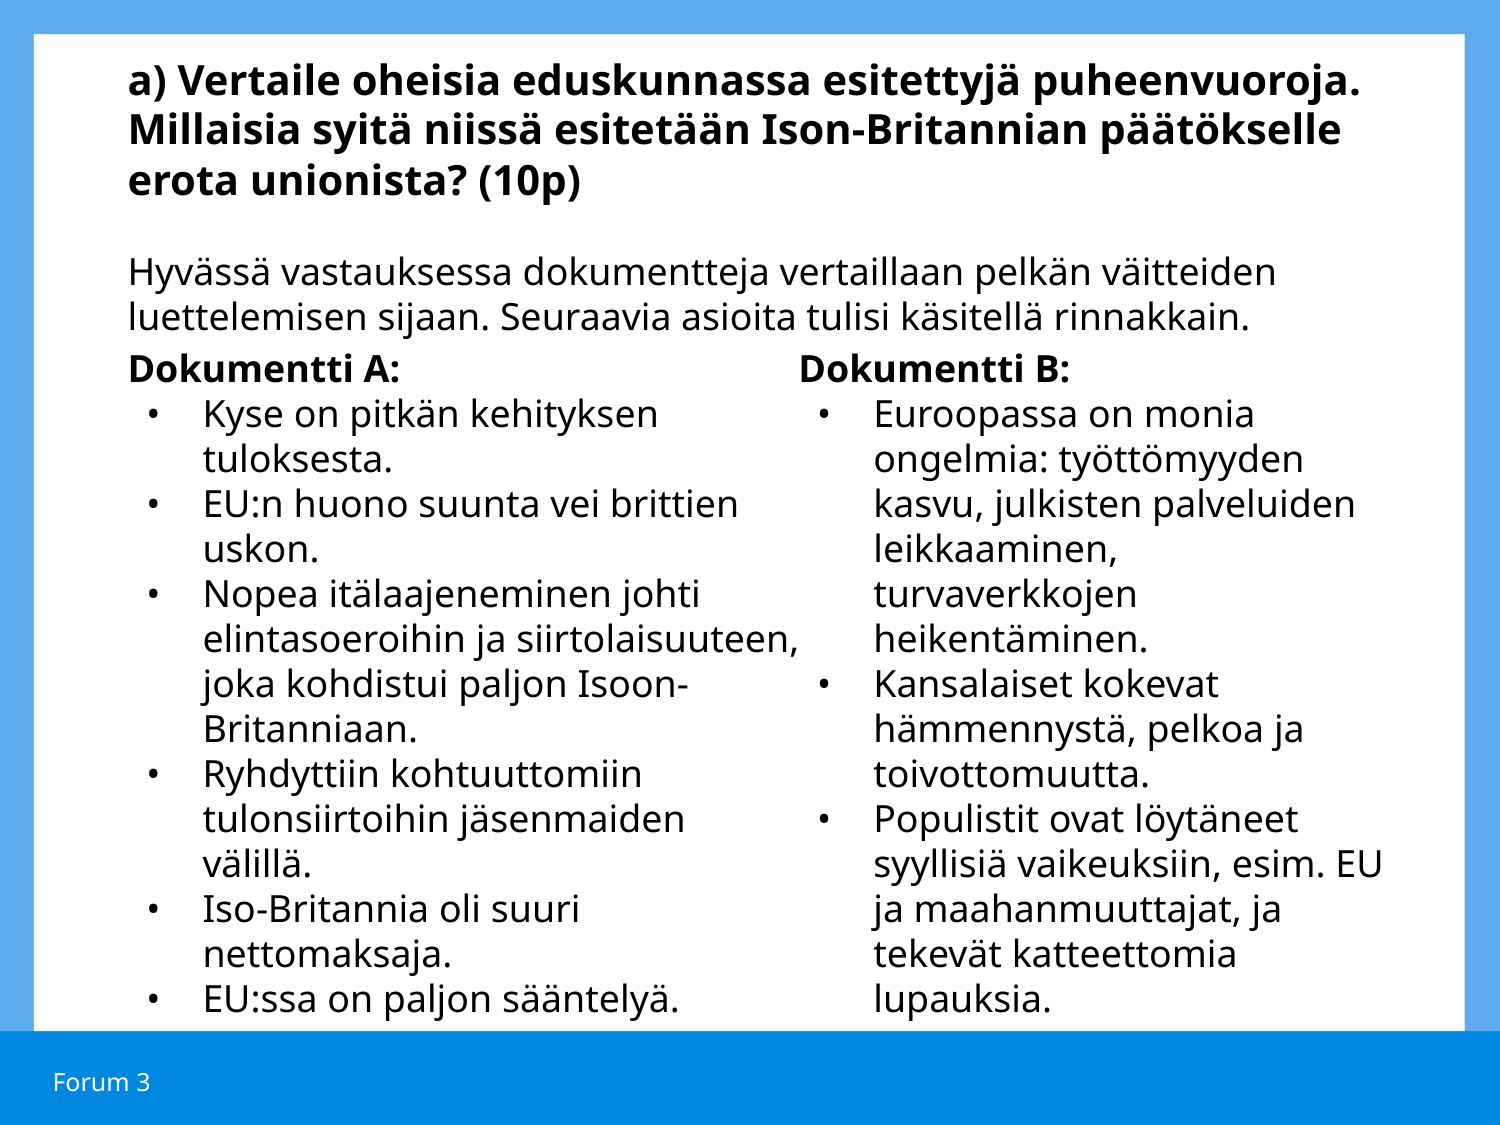

# a) Vertaile oheisia eduskunnassa esitettyjä puheenvuoroja. Millaisia syitä niissä esitetään Ison-Britannian päätökselle erota unionista? (10p)
Hyvässä vastauksessa dokumentteja vertaillaan pelkän väitteiden luettelemisen sijaan. Seuraavia asioita tulisi käsitellä rinnakkain.
Dokumentti A:
Kyse on pitkän kehityksen tuloksesta.
EU:n huono suunta vei brittien uskon.
Nopea itälaajeneminen johti elintasoeroihin ja siirtolaisuuteen, joka kohdistui paljon Isoon- Britanniaan.
Ryhdyttiin kohtuuttomiin tulonsiirtoihin jäsenmaiden välillä.
Iso-Britannia oli suuri nettomaksaja.
EU:ssa on paljon sääntelyä.
Dokumentti B:
Euroopassa on monia ongelmia: työttömyyden kasvu, julkisten palveluiden leikkaaminen, turvaverkkojen heikentäminen.
Kansalaiset kokevat hämmennystä, pelkoa ja toivottomuutta.
Populistit ovat löytäneet syyllisiä vaikeuksiin, esim. EU ja maahanmuuttajat, ja tekevät katteettomia lupauksia.